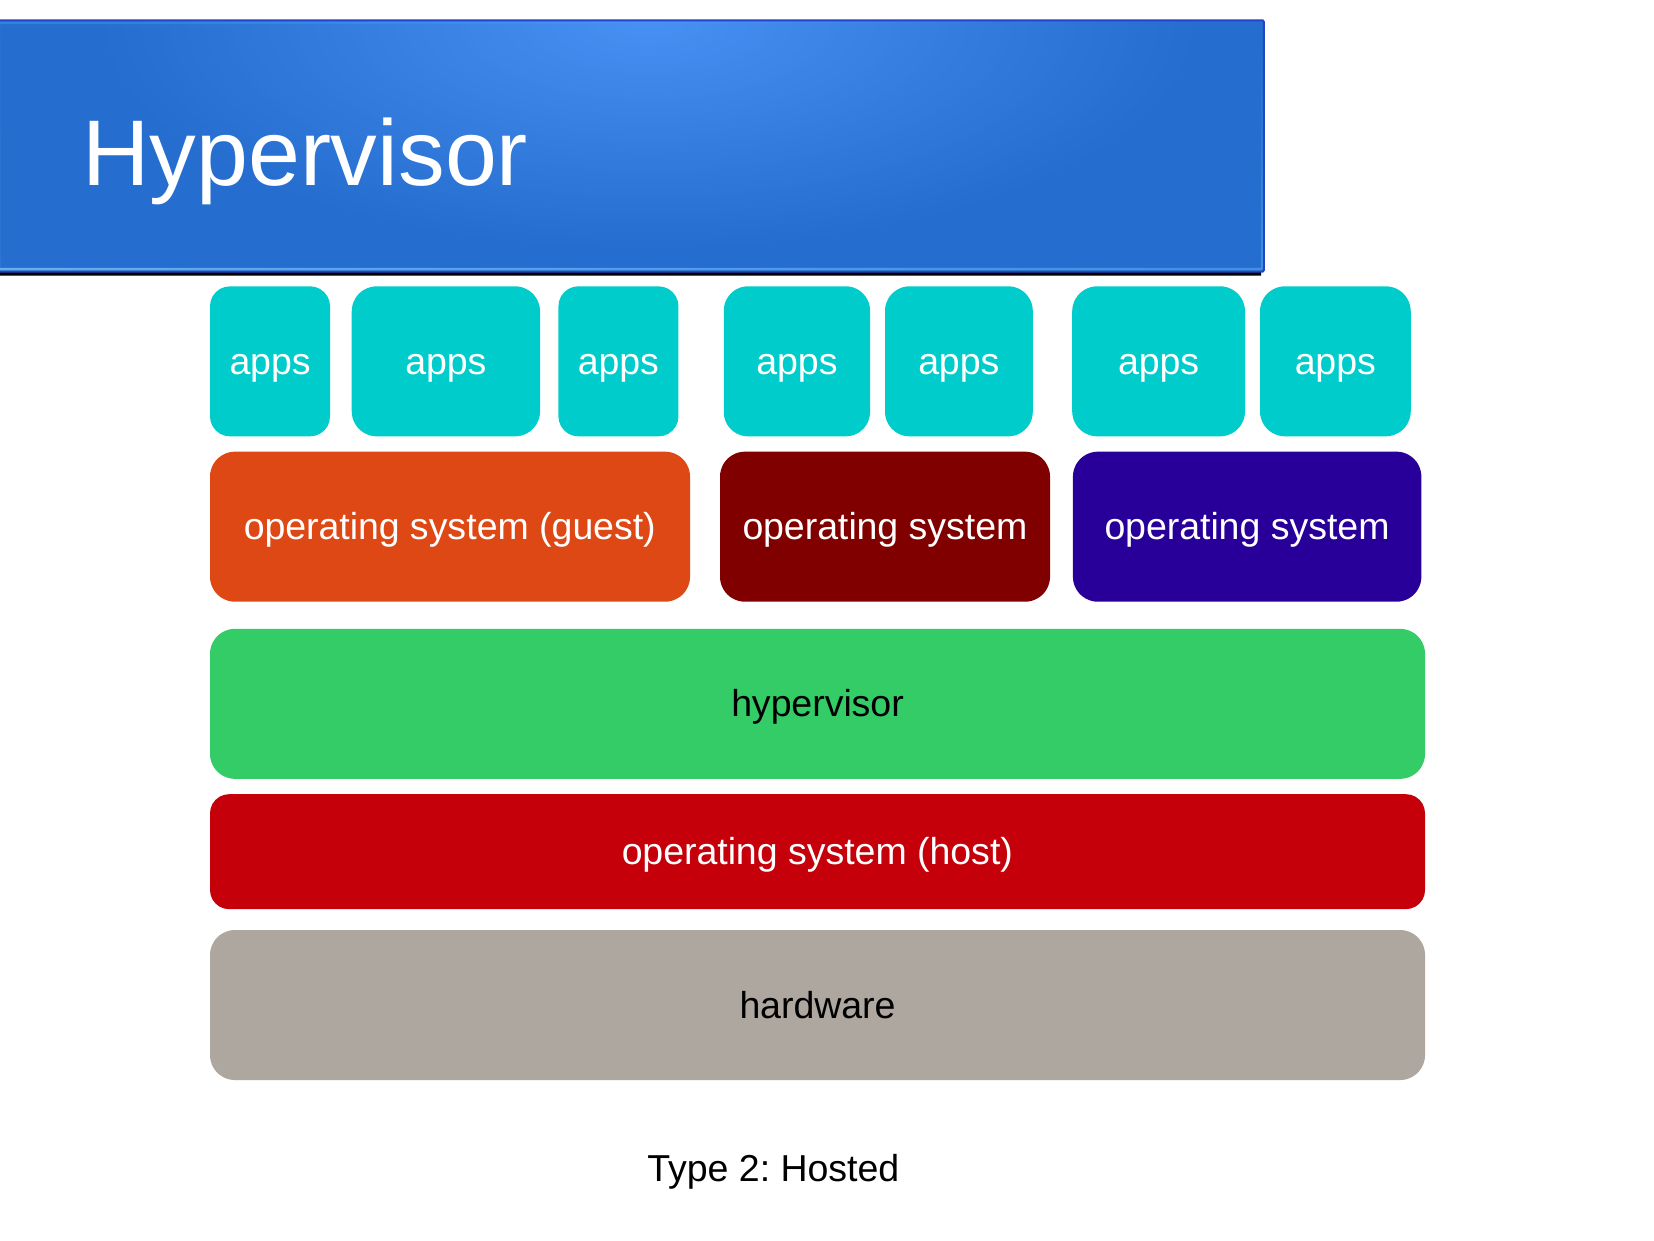

# Hypervisor
apps
apps
apps
apps
apps
apps
apps
operating system (guest)
operating system
operating system
hypervisor
operating system (host)
hardware
Type 2: Hosted